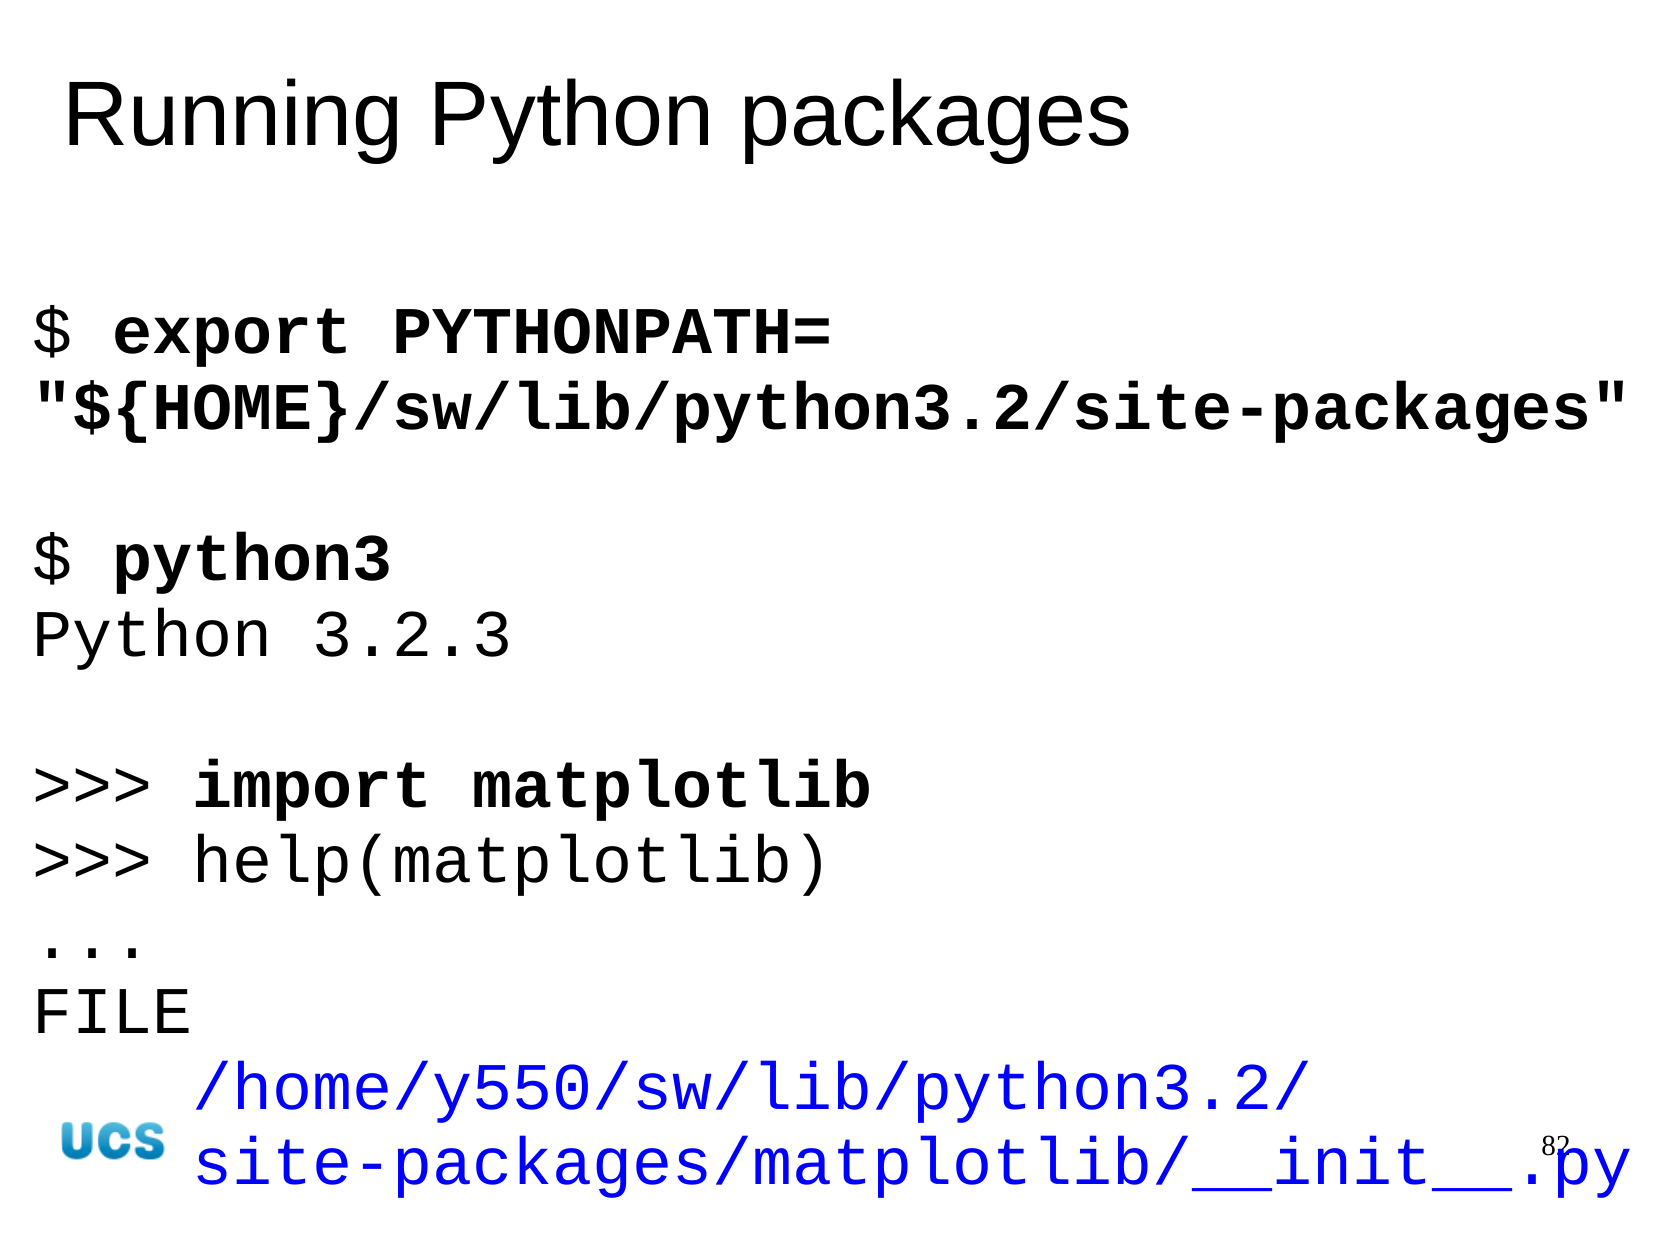

Running Python packages
$ export PYTHONPATH=
"${HOME}/sw/lib/python3.2/site-packages"
$ python3
Python 3.2.3
>>> import matplotlib
>>> help(matplotlib)
...
FILE
 /home/y550/sw/lib/python3.2/
 site-packages/matplotlib/__init__.py
82